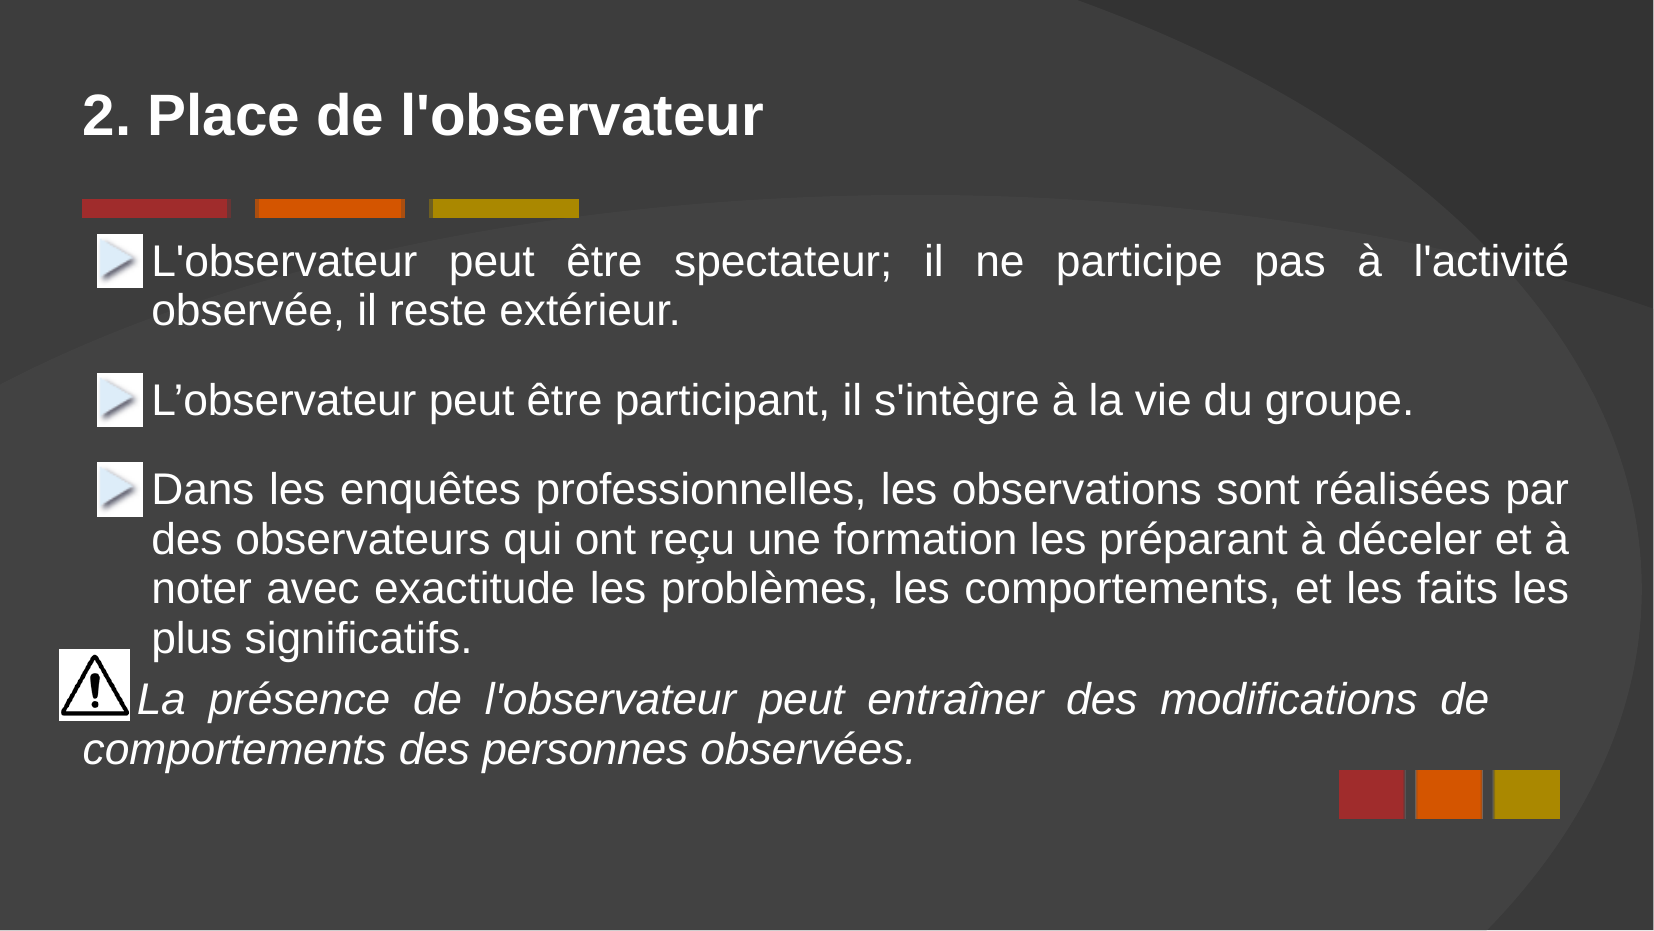

# 2. Place de l'observateur
L'observateur peut être spectateur; il ne participe pas à l'activité observée, il reste extérieur.
L’observateur peut être participant, il s'intègre à la vie du groupe.
Dans les enquêtes professionnelles, les observations sont réalisées par des observateurs qui ont reçu une formation les préparant à déceler et à noter avec exactitude les problèmes, les comportements, et les faits les plus significatifs.
 			La présence de l'observateur peut entraîner des modifications de 			comportements des personnes observées.